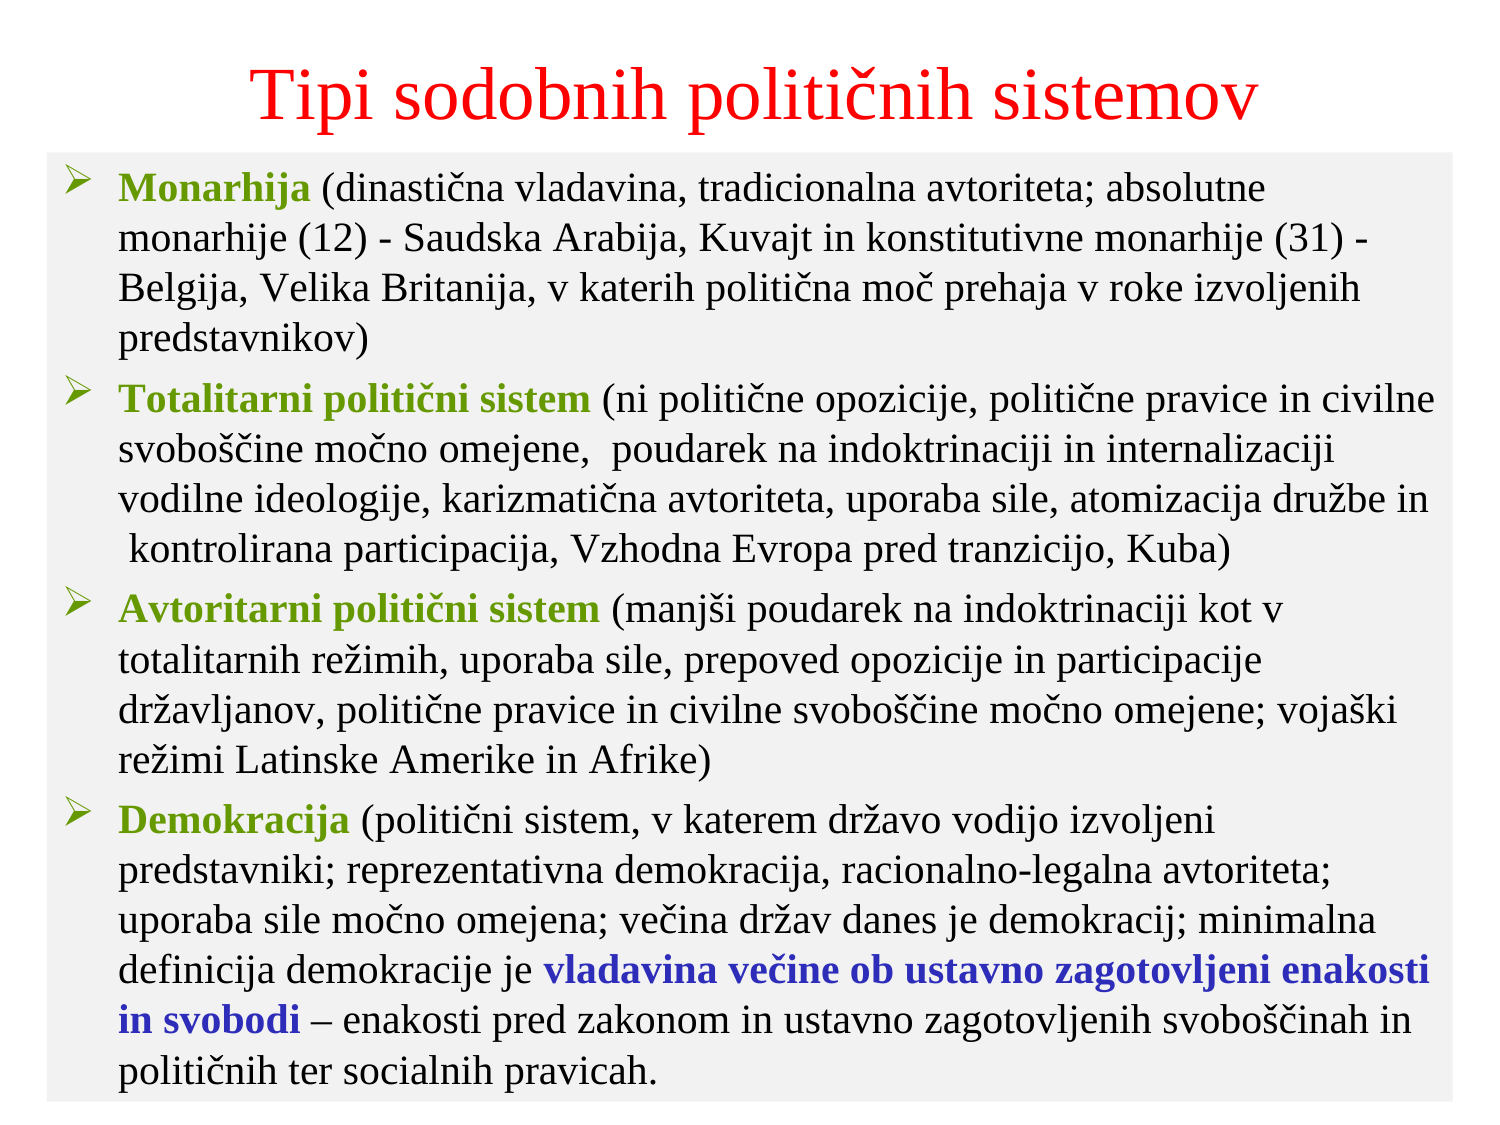

# Tipi sodobnih političnih sistemov
Monarhija (dinastična vladavina, tradicionalna avtoriteta; absolutne monarhije (12) - Saudska Arabija, Kuvajt in konstitutivne monarhije (31) - Belgija, Velika Britanija, v katerih politična moč prehaja v roke izvoljenih predstavnikov)
Totalitarni politični sistem (ni politične opozicije, politične pravice in civilne svoboščine močno omejene, poudarek na indoktrinaciji in internalizaciji vodilne ideologije, karizmatična avtoriteta, uporaba sile, atomizacija družbe in kontrolirana participacija, Vzhodna Evropa pred tranzicijo, Kuba)
Avtoritarni politični sistem (manjši poudarek na indoktrinaciji kot v totalitarnih režimih, uporaba sile, prepoved opozicije in participacije državljanov, politične pravice in civilne svoboščine močno omejene; vojaški režimi Latinske Amerike in Afrike)
Demokracija (politični sistem, v katerem državo vodijo izvoljeni predstavniki; reprezentativna demokracija, racionalno-legalna avtoriteta; uporaba sile močno omejena; večina držav danes je demokracij; minimalna definicija demokracije je vladavina večine ob ustavno zagotovljeni enakosti in svobodi – enakosti pred zakonom in ustavno zagotovljenih svoboščinah in političnih ter socialnih pravicah.